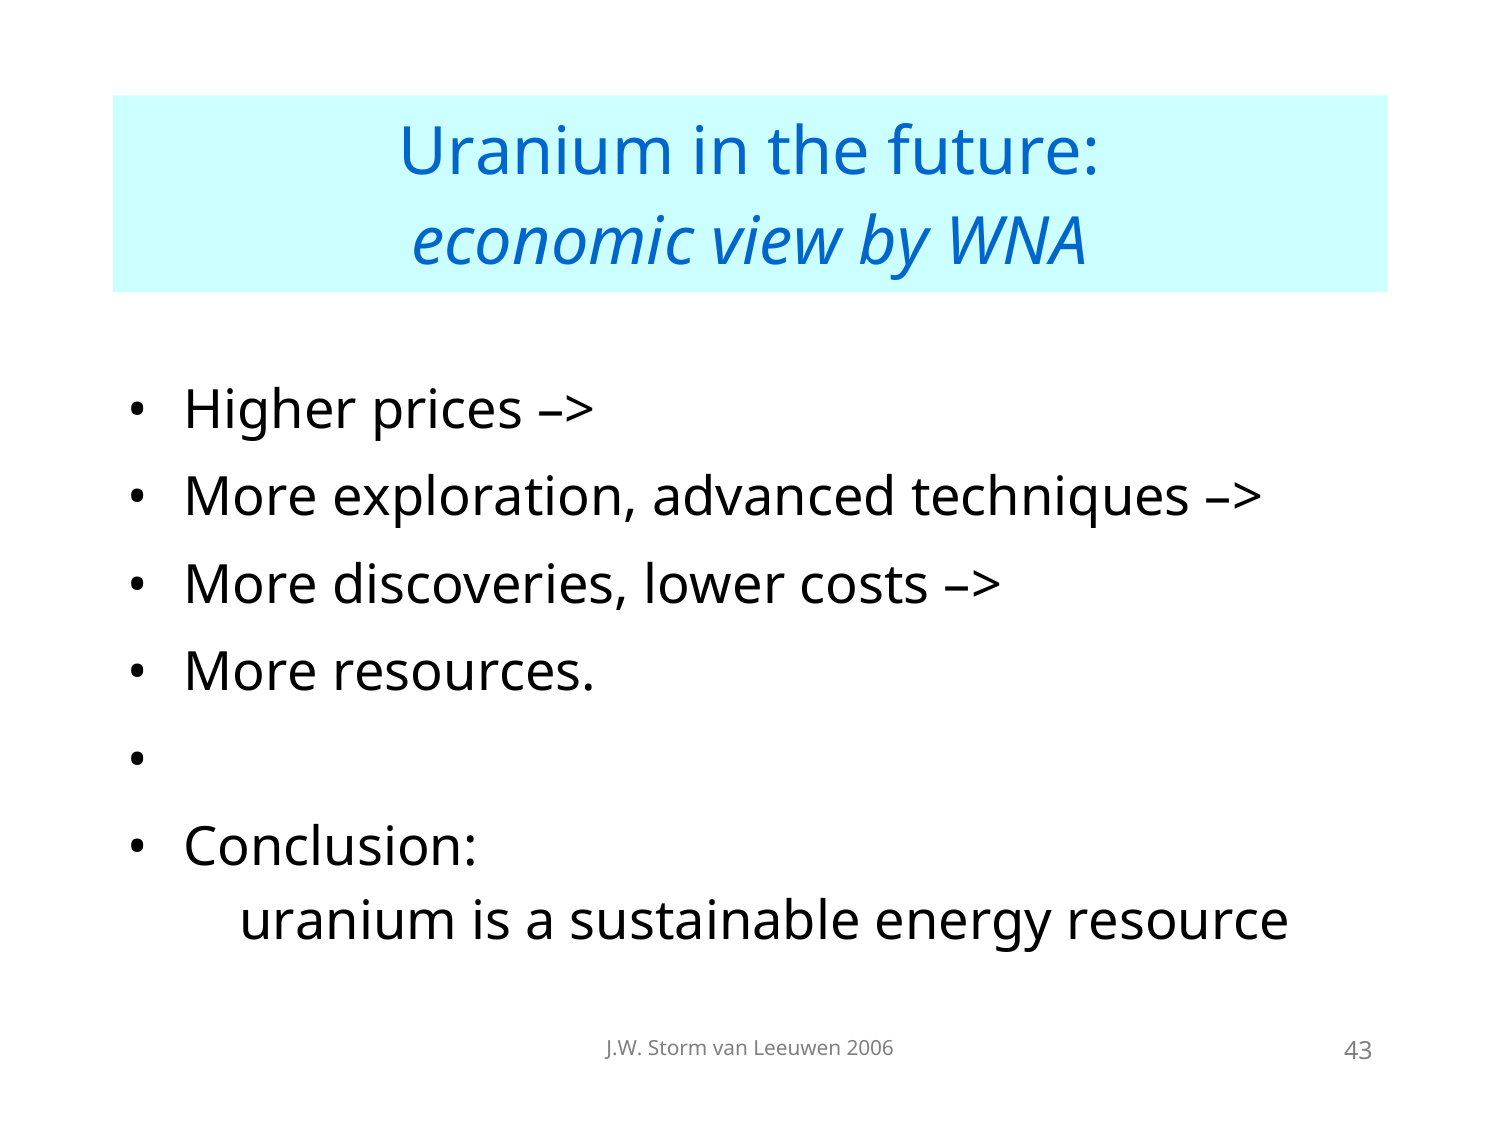

# Uranium in the future: economic view by WNA
Higher prices –>
More exploration, advanced techniques –>
More discoveries, lower costs –>
More resources.
Conclusion: 					uranium is a sustainable energy resource
J.W. Storm van Leeuwen 2006
43